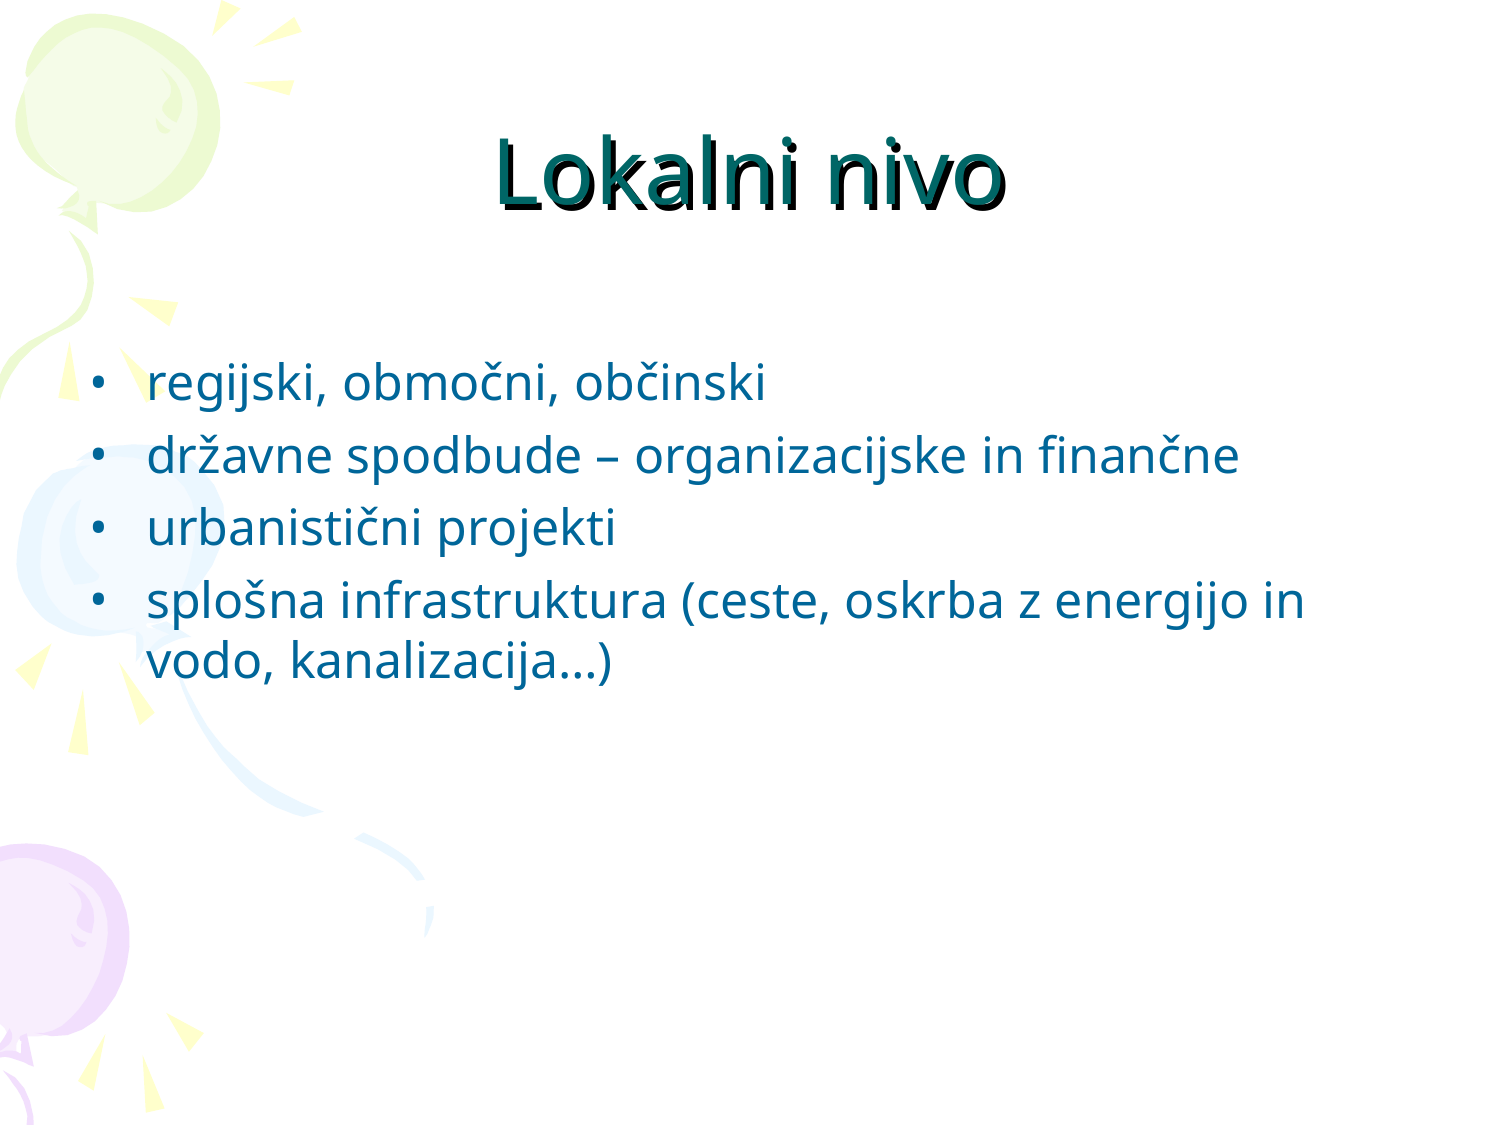

# Lokalni nivo
regijski, območni, občinski
državne spodbude – organizacijske in finančne
urbanistični projekti
splošna infrastruktura (ceste, oskrba z energijo in vodo, kanalizacija…)